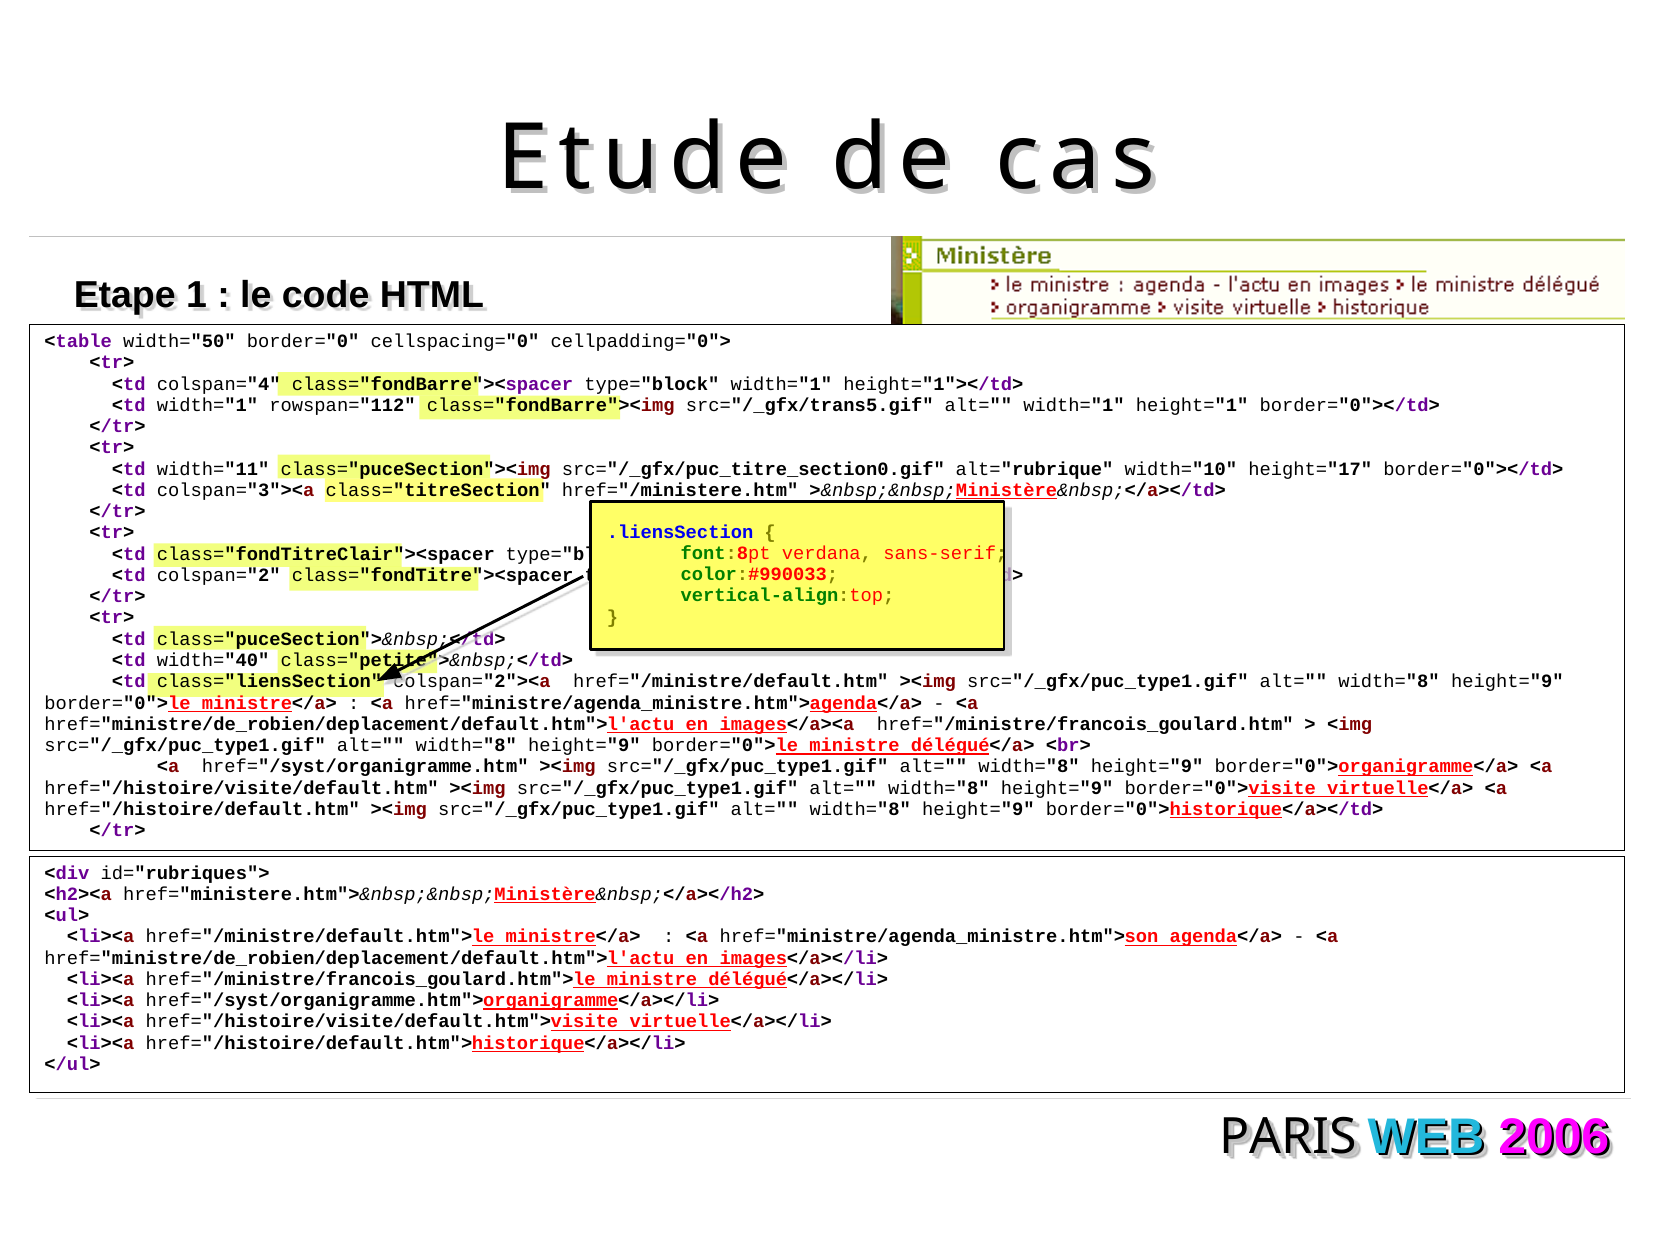

# Etude de cas
Etape 1 : le code HTML
<table width="50" border="0" cellspacing="0" cellpadding="0">
 <tr>
 <td colspan="4" class="fondBarre"><spacer type="block" width="1" height="1"></td>
 <td width="1" rowspan="112" class="fondBarre"><img src="/_gfx/trans5.gif" alt="" width="1" height="1" border="0"></td>
 </tr>
 <tr>
 <td width="11" class="puceSection"><img src="/_gfx/puc_titre_section0.gif" alt="rubrique" width="10" height="17" border="0"></td>
 <td colspan="3"><a class="titreSection" href="/ministere.htm" >&nbsp;&nbsp;Ministère&nbsp;</a></td>
 </tr>
 <tr>
 <td class="fondTitreClair"><spacer type="block" width="1" height="1"></td>
 <td colspan="2" class="fondTitre"><spacer type="block" width="1" height="1"></td>
 </tr>
 <tr>
 <td class="puceSection">&nbsp;</td>
 <td width="40" class="petite">&nbsp;</td>
 <td class="liensSection" colspan="2"><a href="/ministre/default.htm" ><img src="/_gfx/puc_type1.gif" alt="" width="8" height="9" border="0">le ministre</a> : <a href="ministre/agenda_ministre.htm">agenda</a> - <a href="ministre/de_robien/deplacement/default.htm">l'actu en images</a><a href="/ministre/francois_goulard.htm" > <img src="/_gfx/puc_type1.gif" alt="" width="8" height="9" border="0">le ministre délégué</a> <br>
 <a href="/syst/organigramme.htm" ><img src="/_gfx/puc_type1.gif" alt="" width="8" height="9" border="0">organigramme</a> <a href="/histoire/visite/default.htm" ><img src="/_gfx/puc_type1.gif" alt="" width="8" height="9" border="0">visite virtuelle</a> <a href="/histoire/default.htm" ><img src="/_gfx/puc_type1.gif" alt="" width="8" height="9" border="0">historique</a></td>
 </tr>
.liensSection {
	font:8pt verdana, sans-serif;
	color:#990033;
	vertical-align:top;
}
<div id="rubriques">
<h2><a href="ministere.htm">&nbsp;&nbsp;Ministère&nbsp;</a></h2>
<ul>
 <li><a href="/ministre/default.htm">le ministre</a> : <a href="ministre/agenda_ministre.htm">son agenda</a> - <a href="ministre/de_robien/deplacement/default.htm">l'actu en images</a></li>
 <li><a href="/ministre/francois_goulard.htm">le ministre délégué</a></li>
 <li><a href="/syst/organigramme.htm">organigramme</a></li>
 <li><a href="/histoire/visite/default.htm">visite virtuelle</a></li>
 <li><a href="/histoire/default.htm">historique</a></li>
</ul>
PARIS WEB 2006